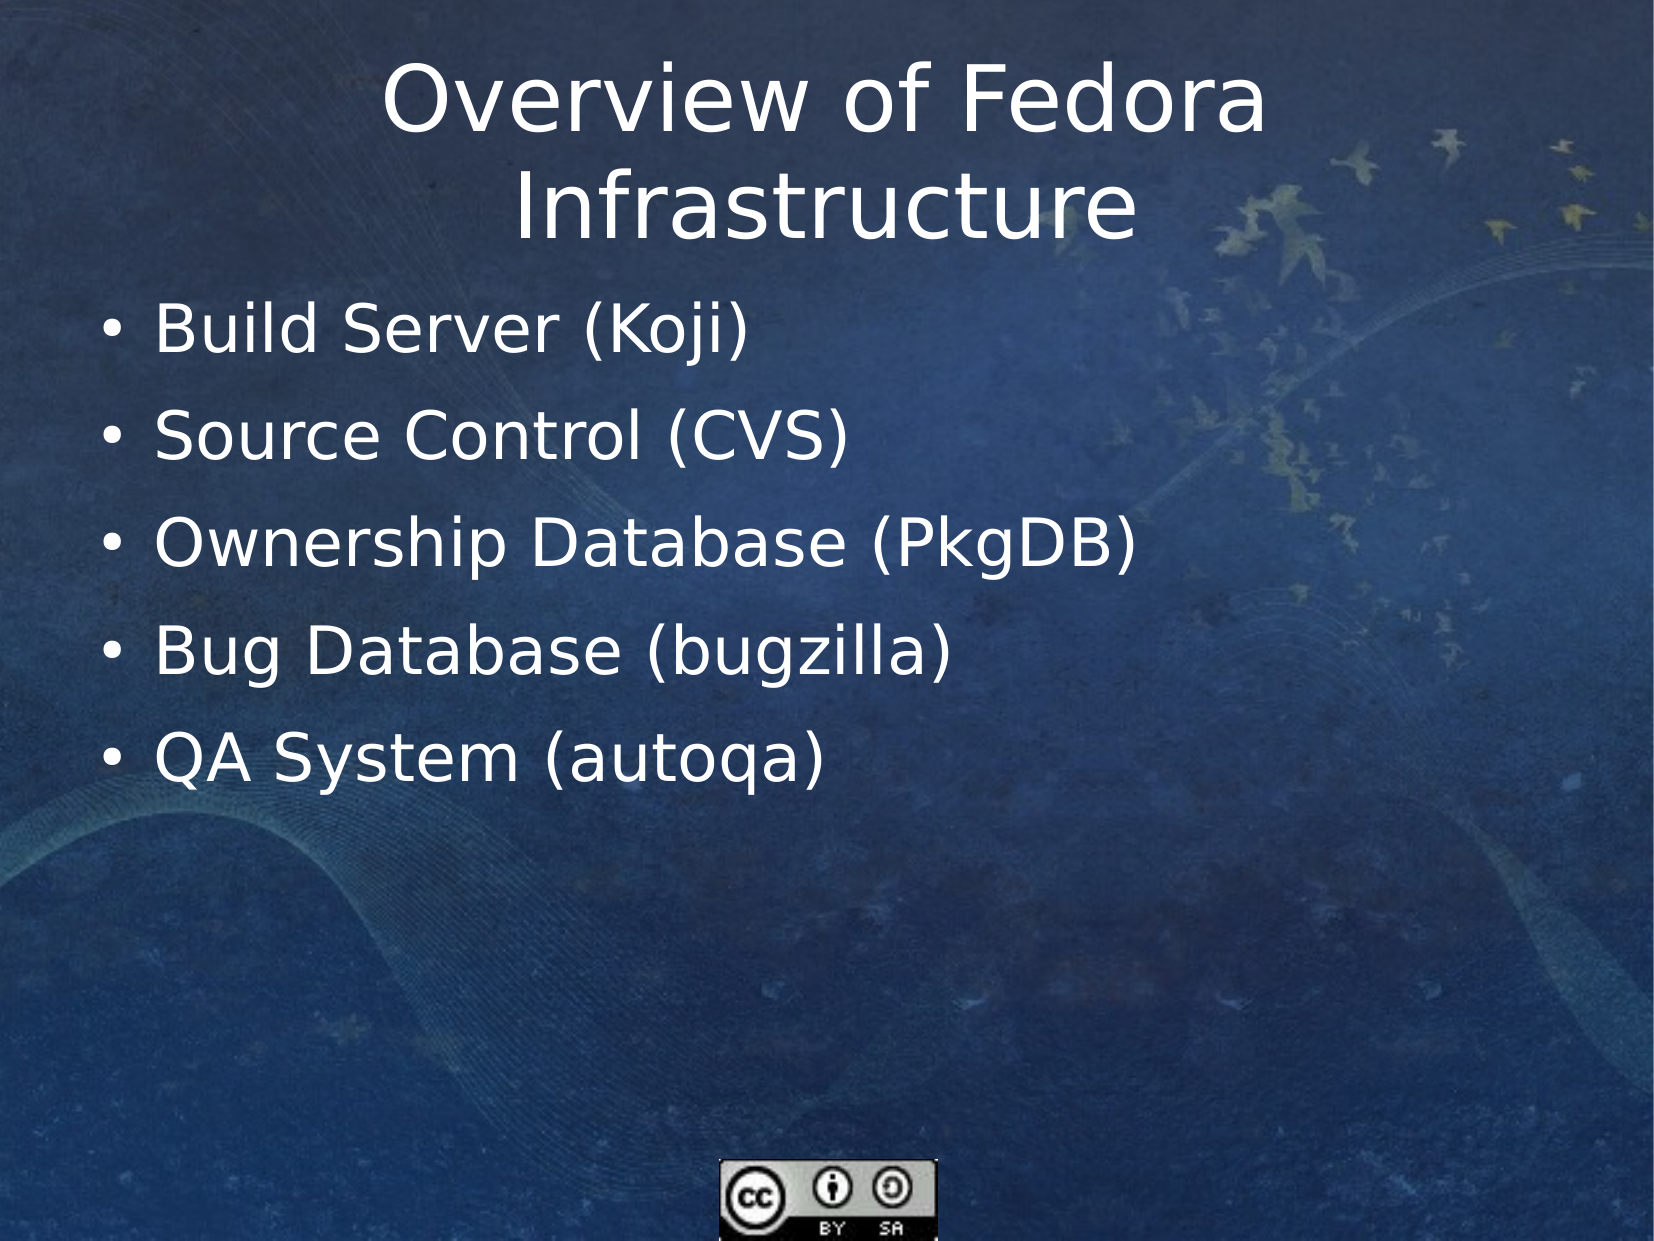

# Overview of Fedora Infrastructure
Build Server (Koji)
Source Control (CVS)
Ownership Database (PkgDB)
Bug Database (bugzilla)
QA System (autoqa)